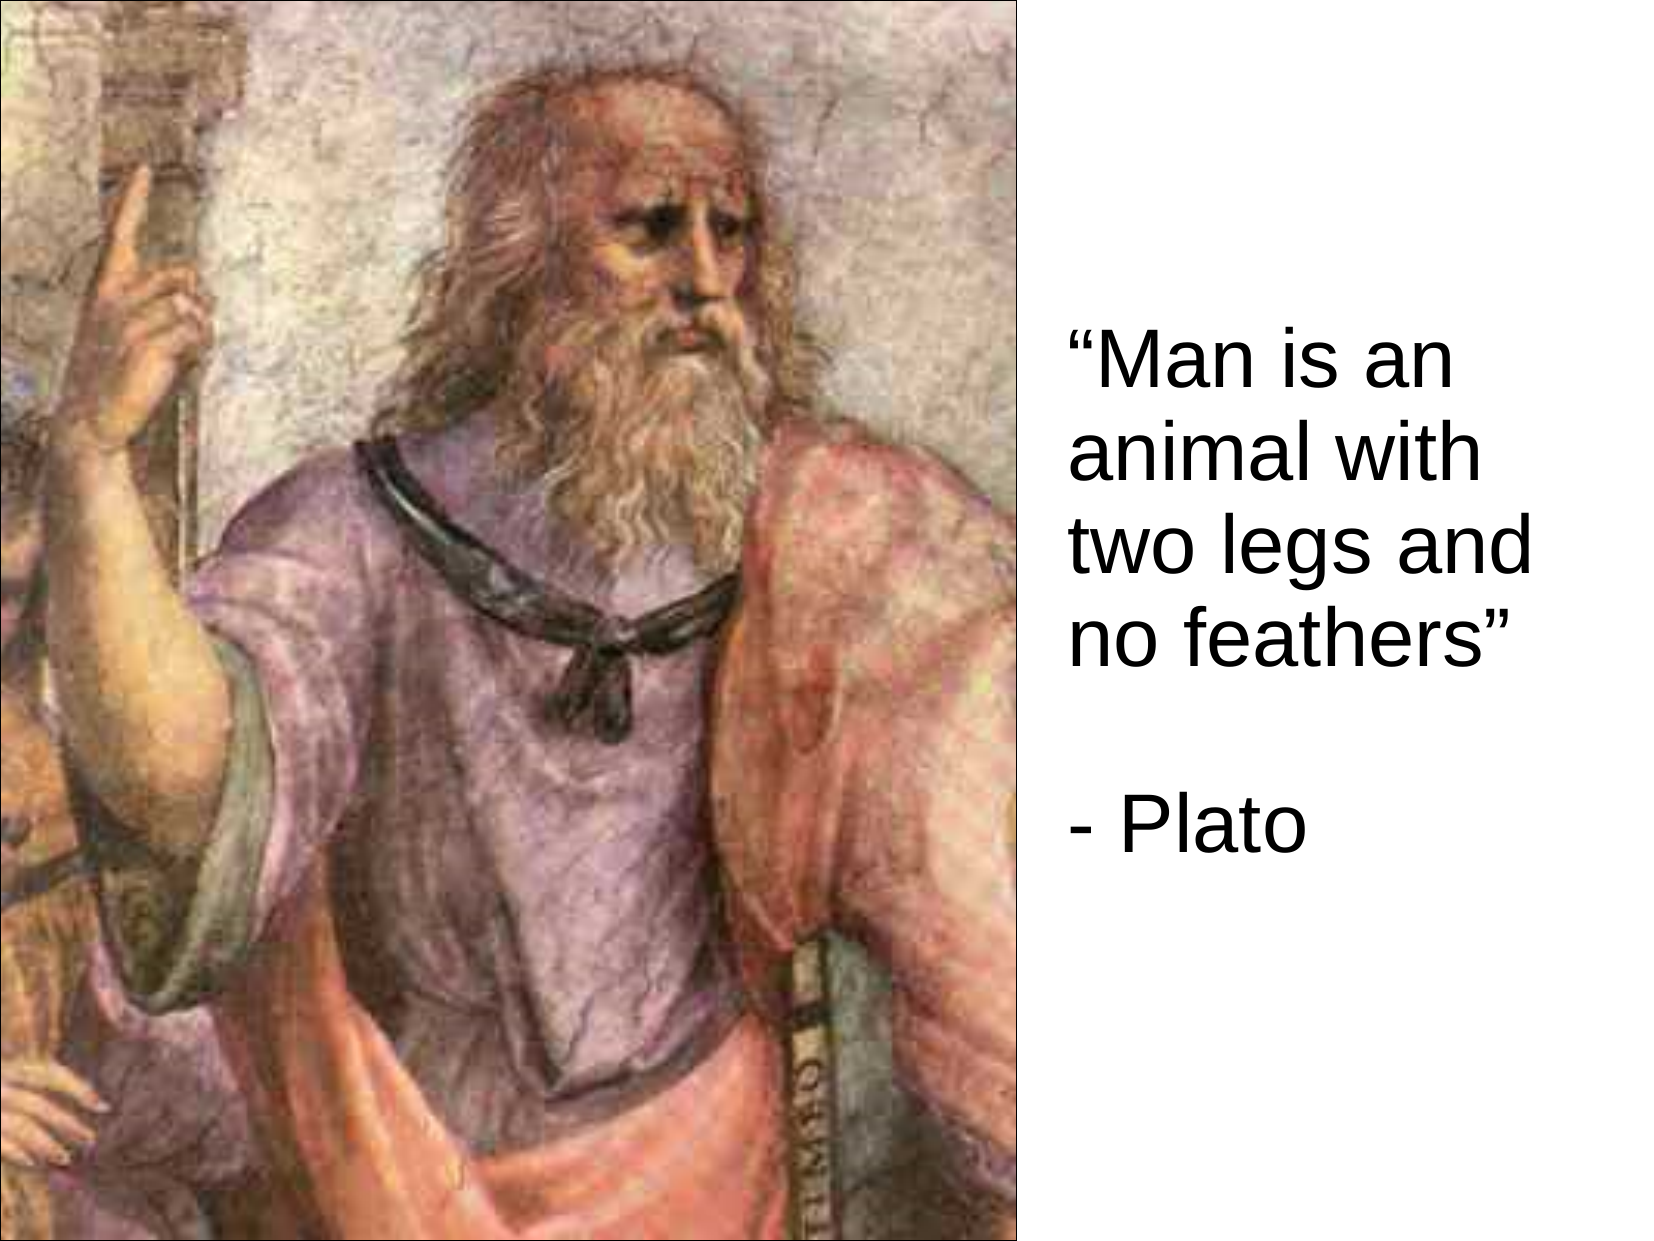

“Man is an animal with two legs and no feathers”
- Plato